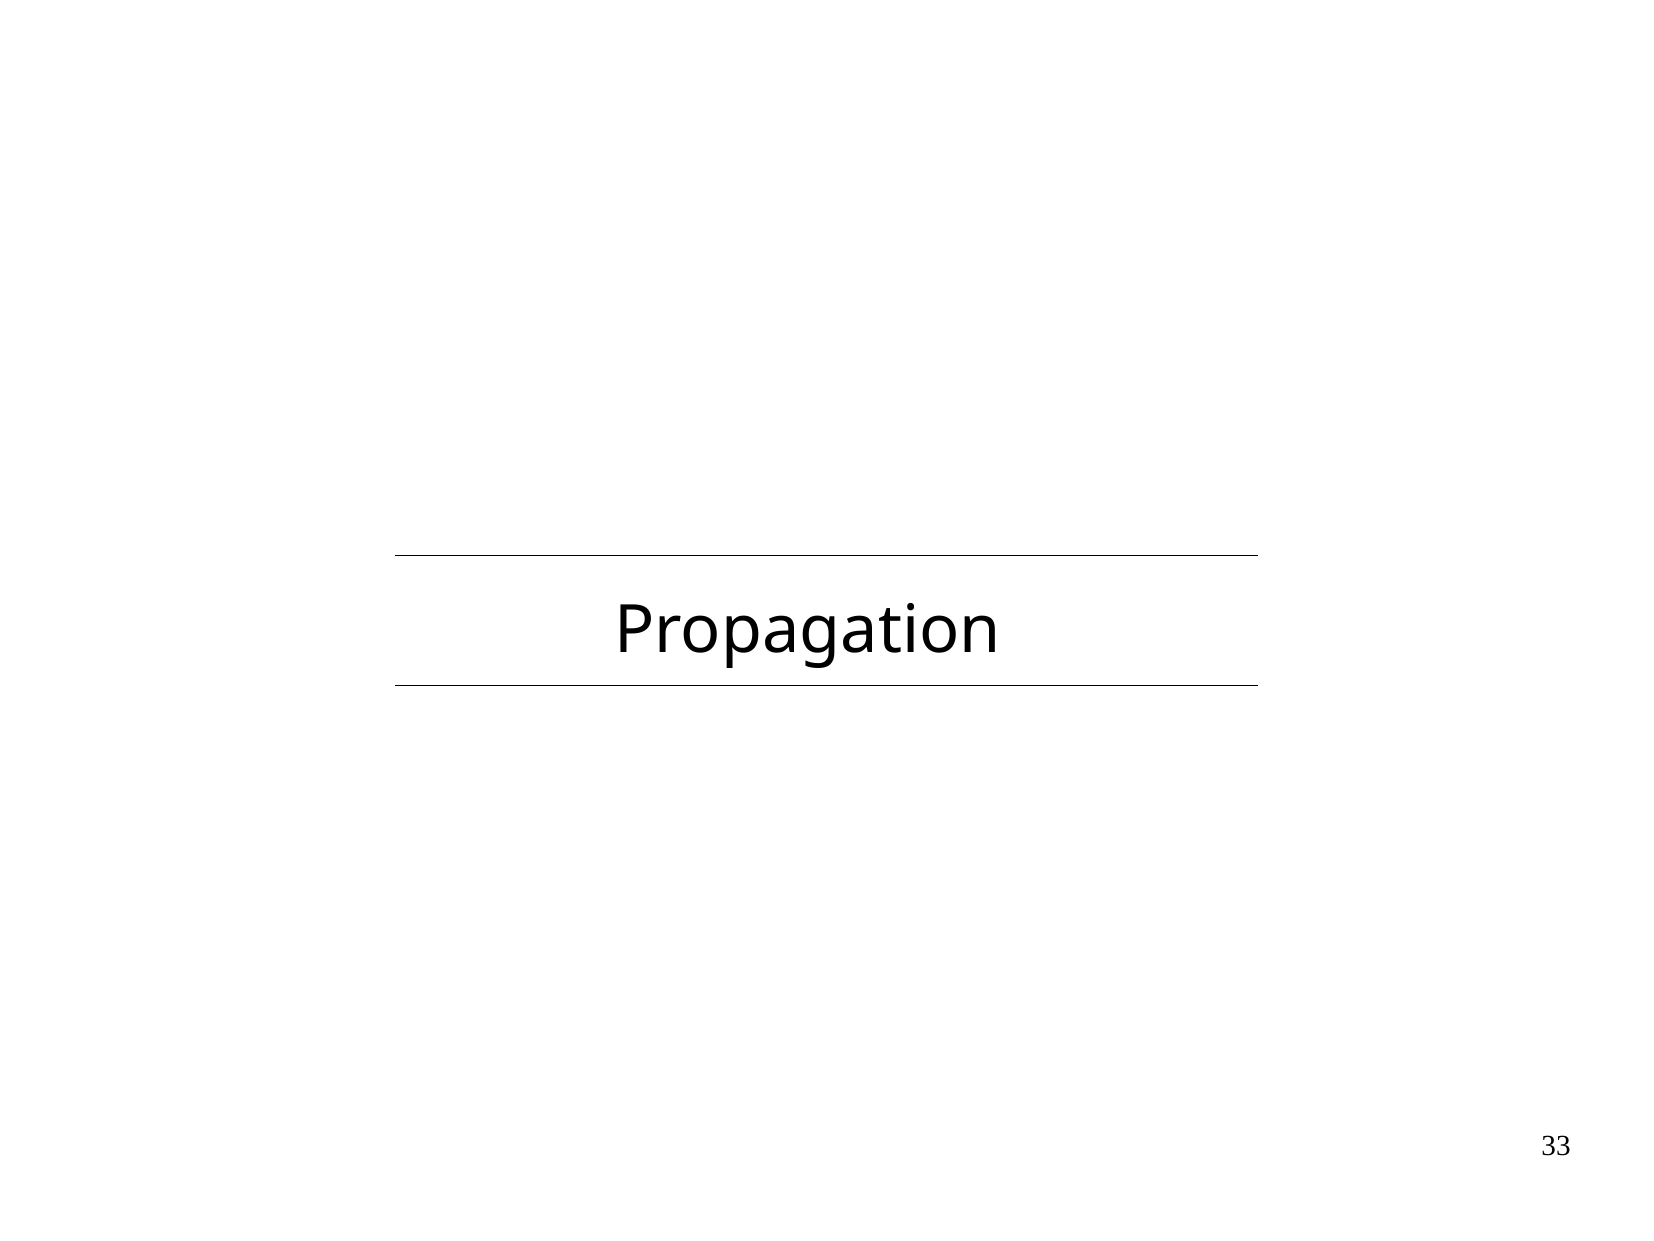

Just to give an idea, if anyone didn't see the talk by Michel
Propagation
33